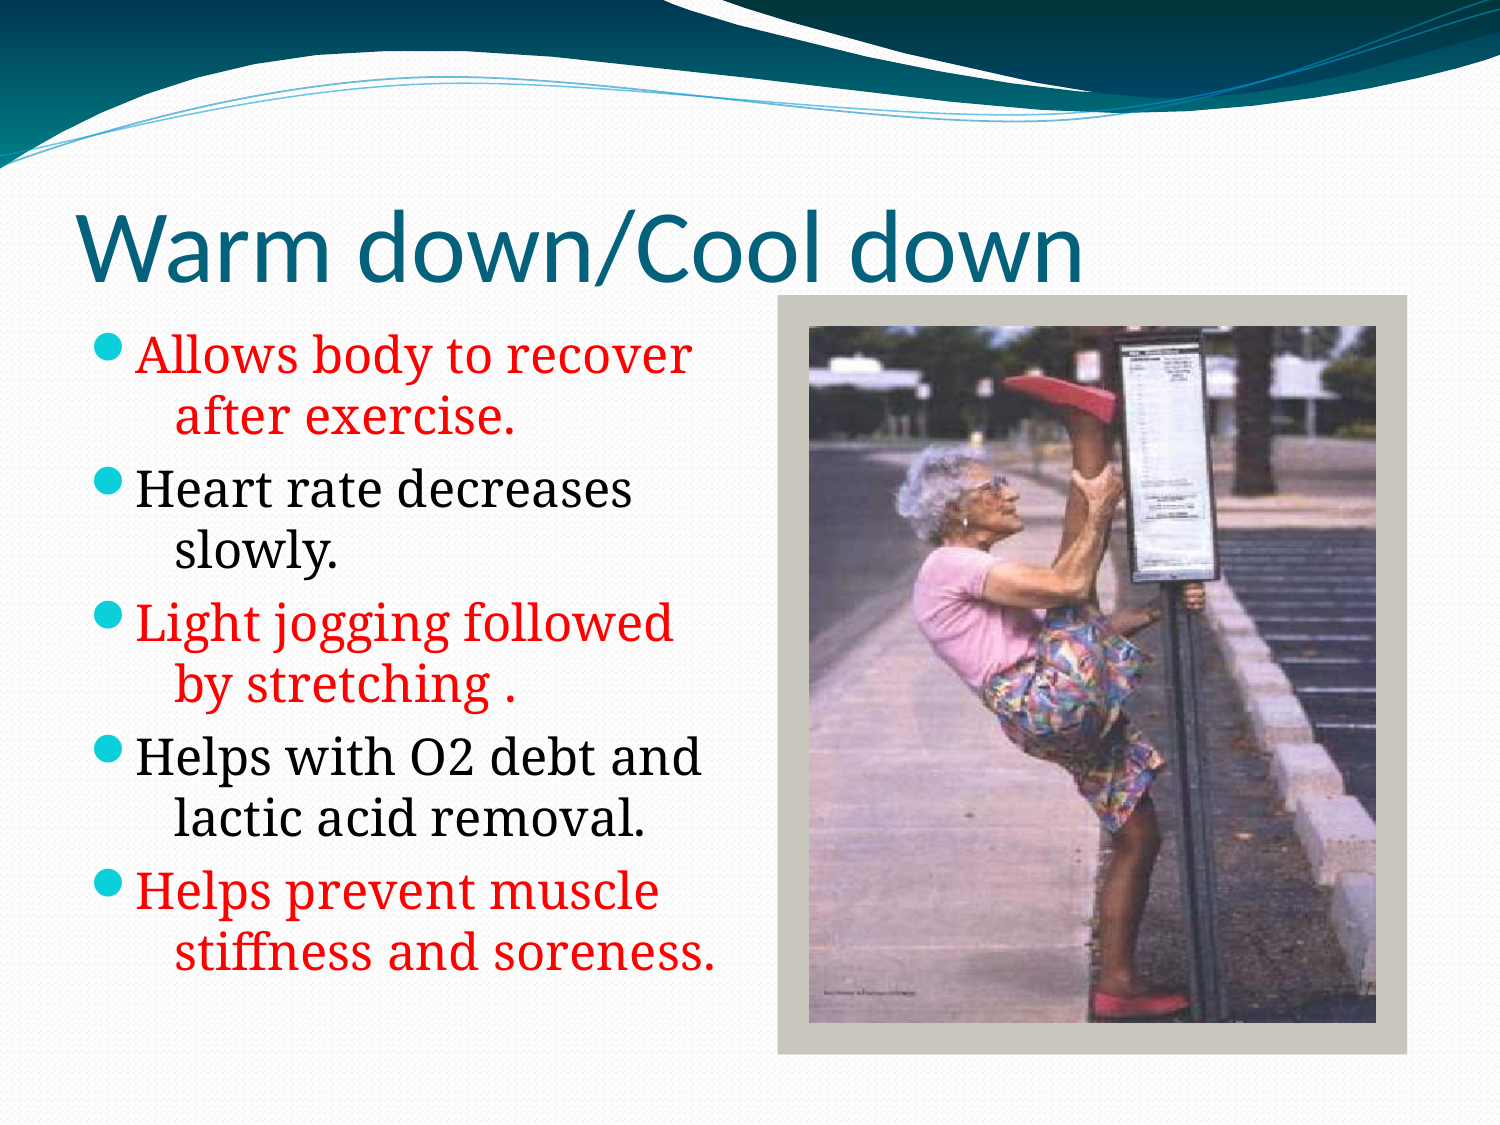

# Warm down/Cool down
Allows body to recover after exercise.
Heart rate decreases slowly.
Light jogging followed by stretching .
Helps with O2 debt and lactic acid removal.
Helps prevent muscle stiffness and soreness.